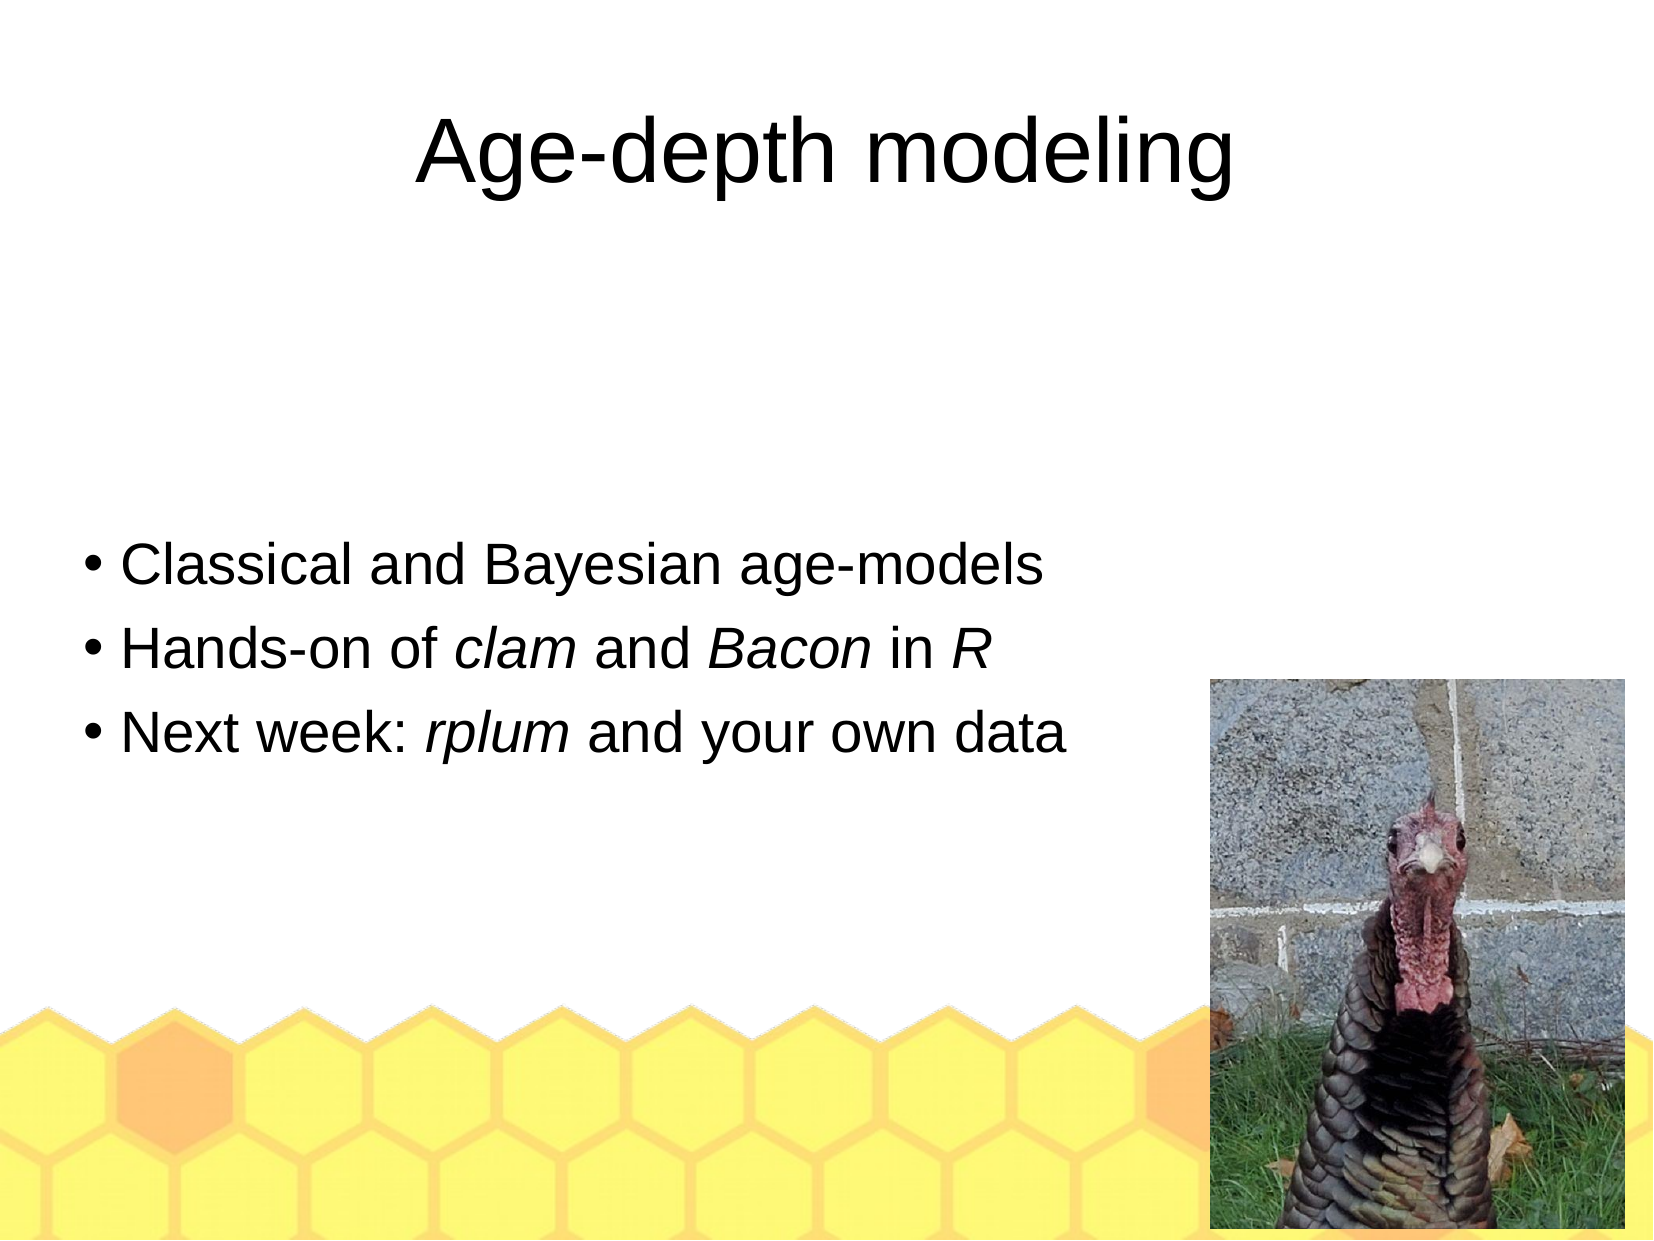

Age-depth modeling
Classical and Bayesian age-models
Hands-on of clam and Bacon in R
Next week: rplum and your own data